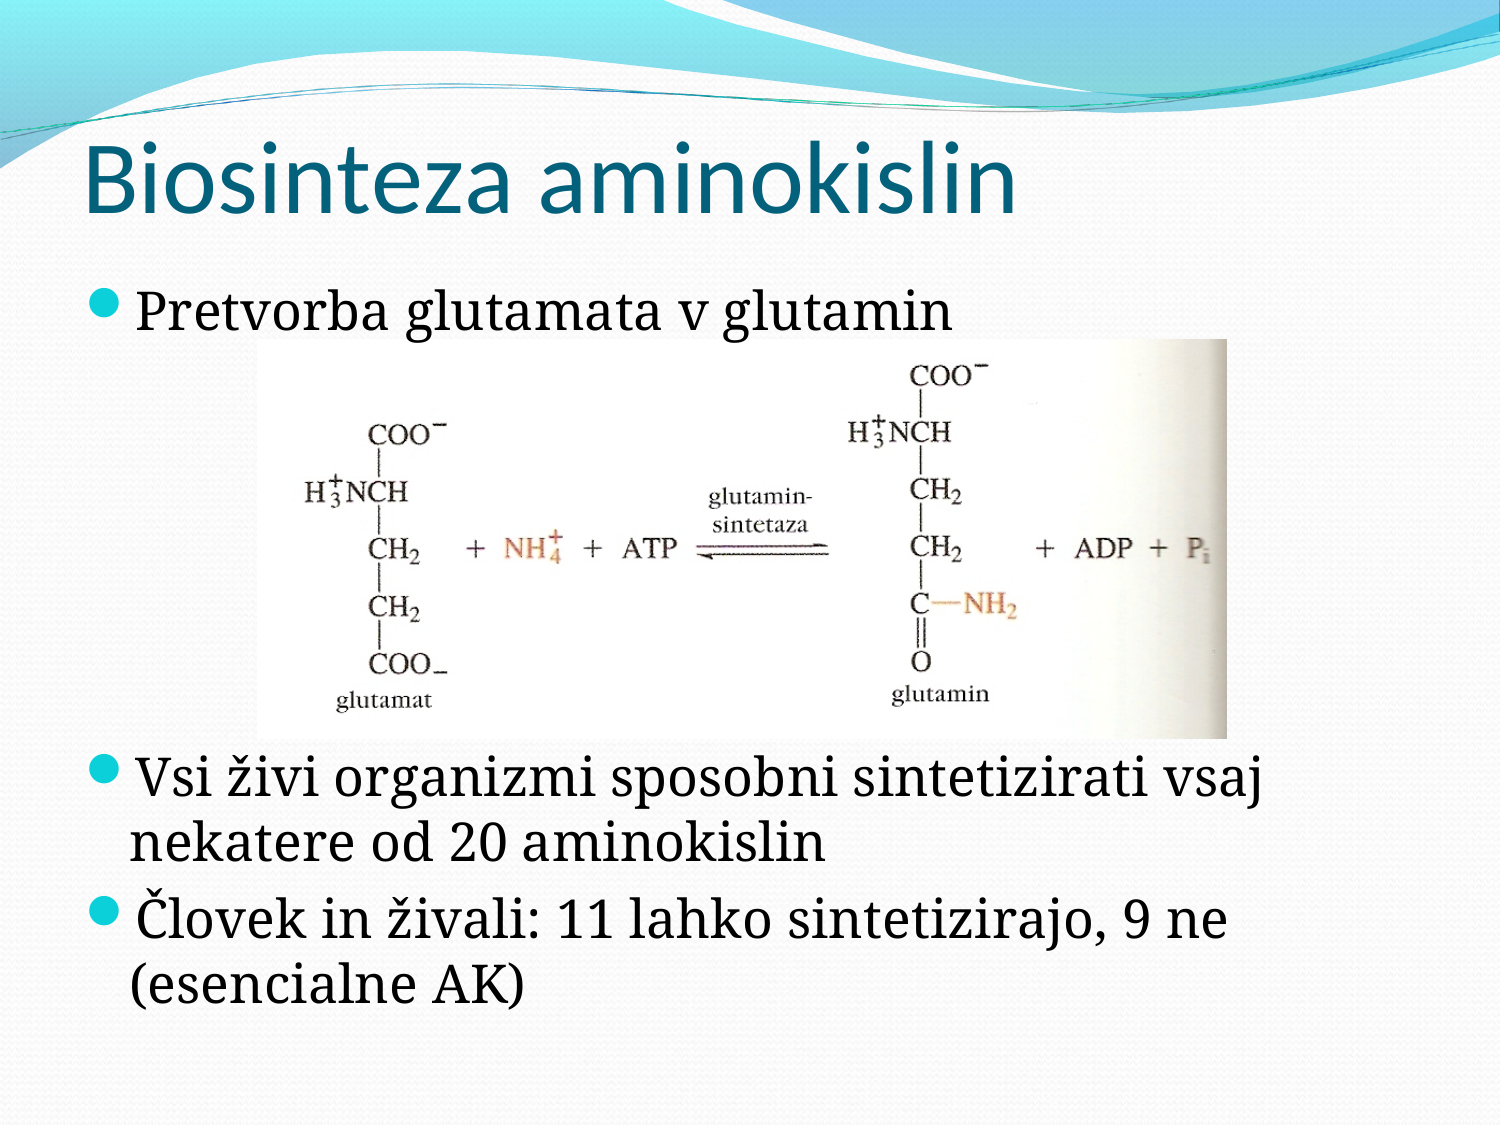

# Biosinteza aminokislin
Pretvorba glutamata v glutamin
Vsi živi organizmi sposobni sintetizirati vsaj nekatere od 20 aminokislin
Človek in živali: 11 lahko sintetizirajo, 9 ne (esencialne AK)